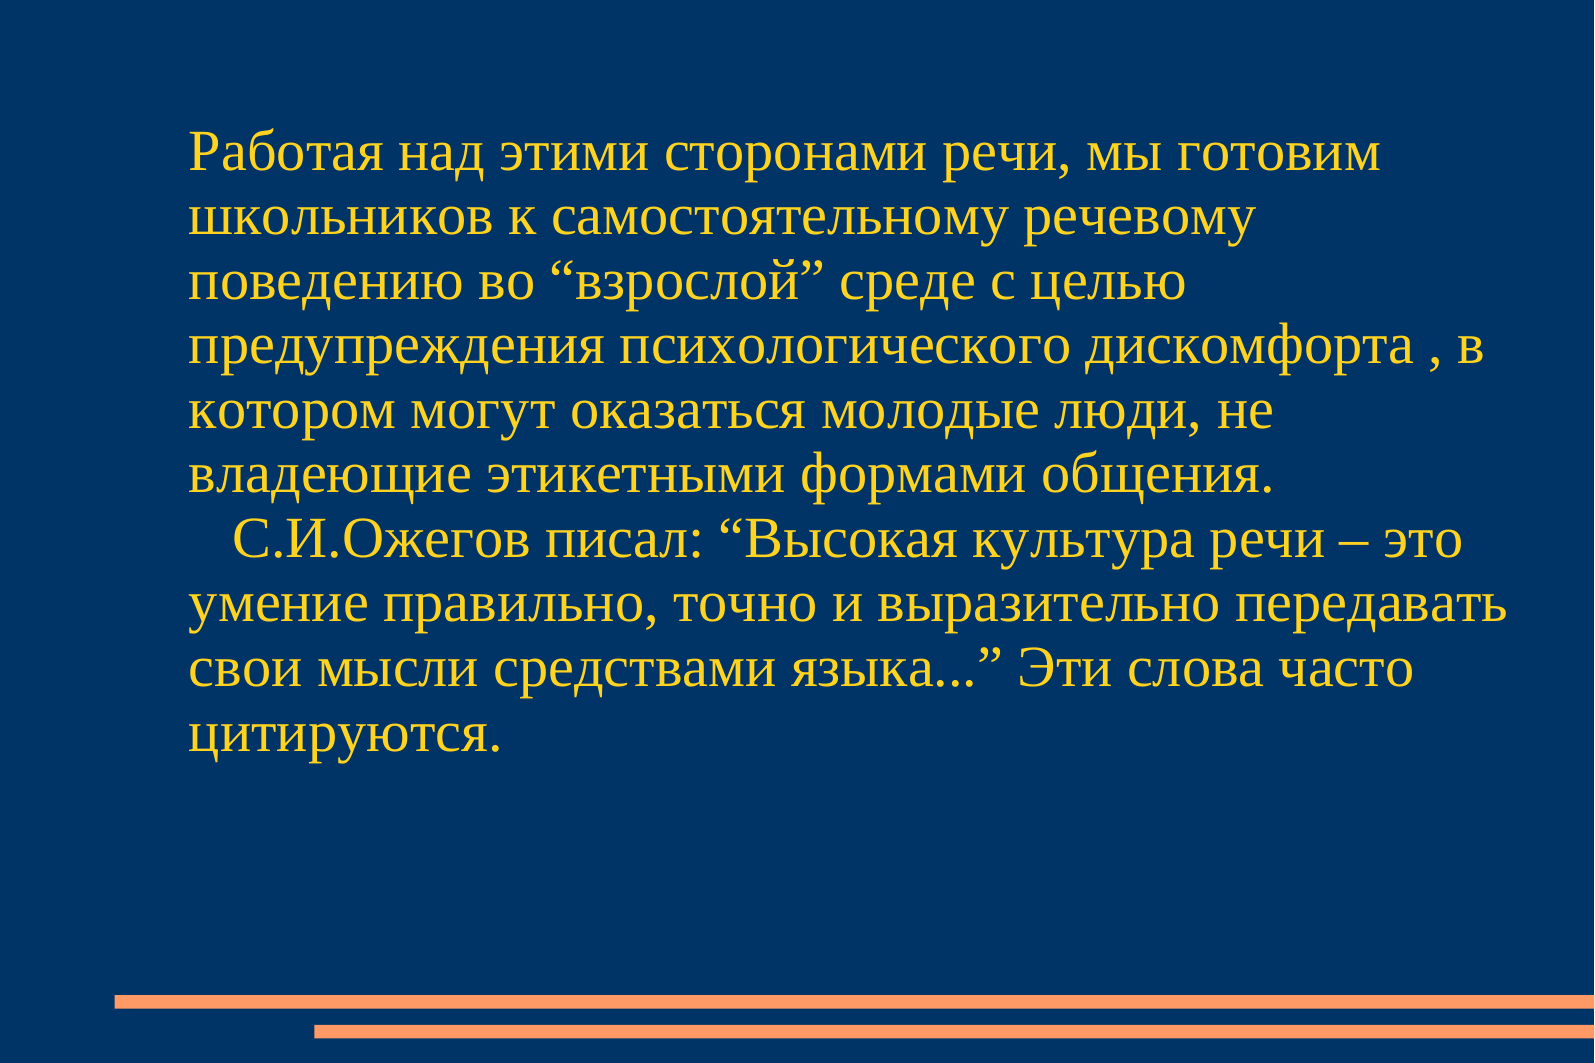

# Работая над этими сторонами речи, мы готовим школьников к самостоятельному речевому поведению во “взрослой” среде с целью предупреждения психологического дискомфорта , в котором могут оказаться молодые люди, не владеющие этикетными формами общения.
 С.И.Ожегов писал: “Высокая культура речи – это умение правильно, точно и выразительно передавать свои мысли средствами языка...” Эти слова часто цитируются.